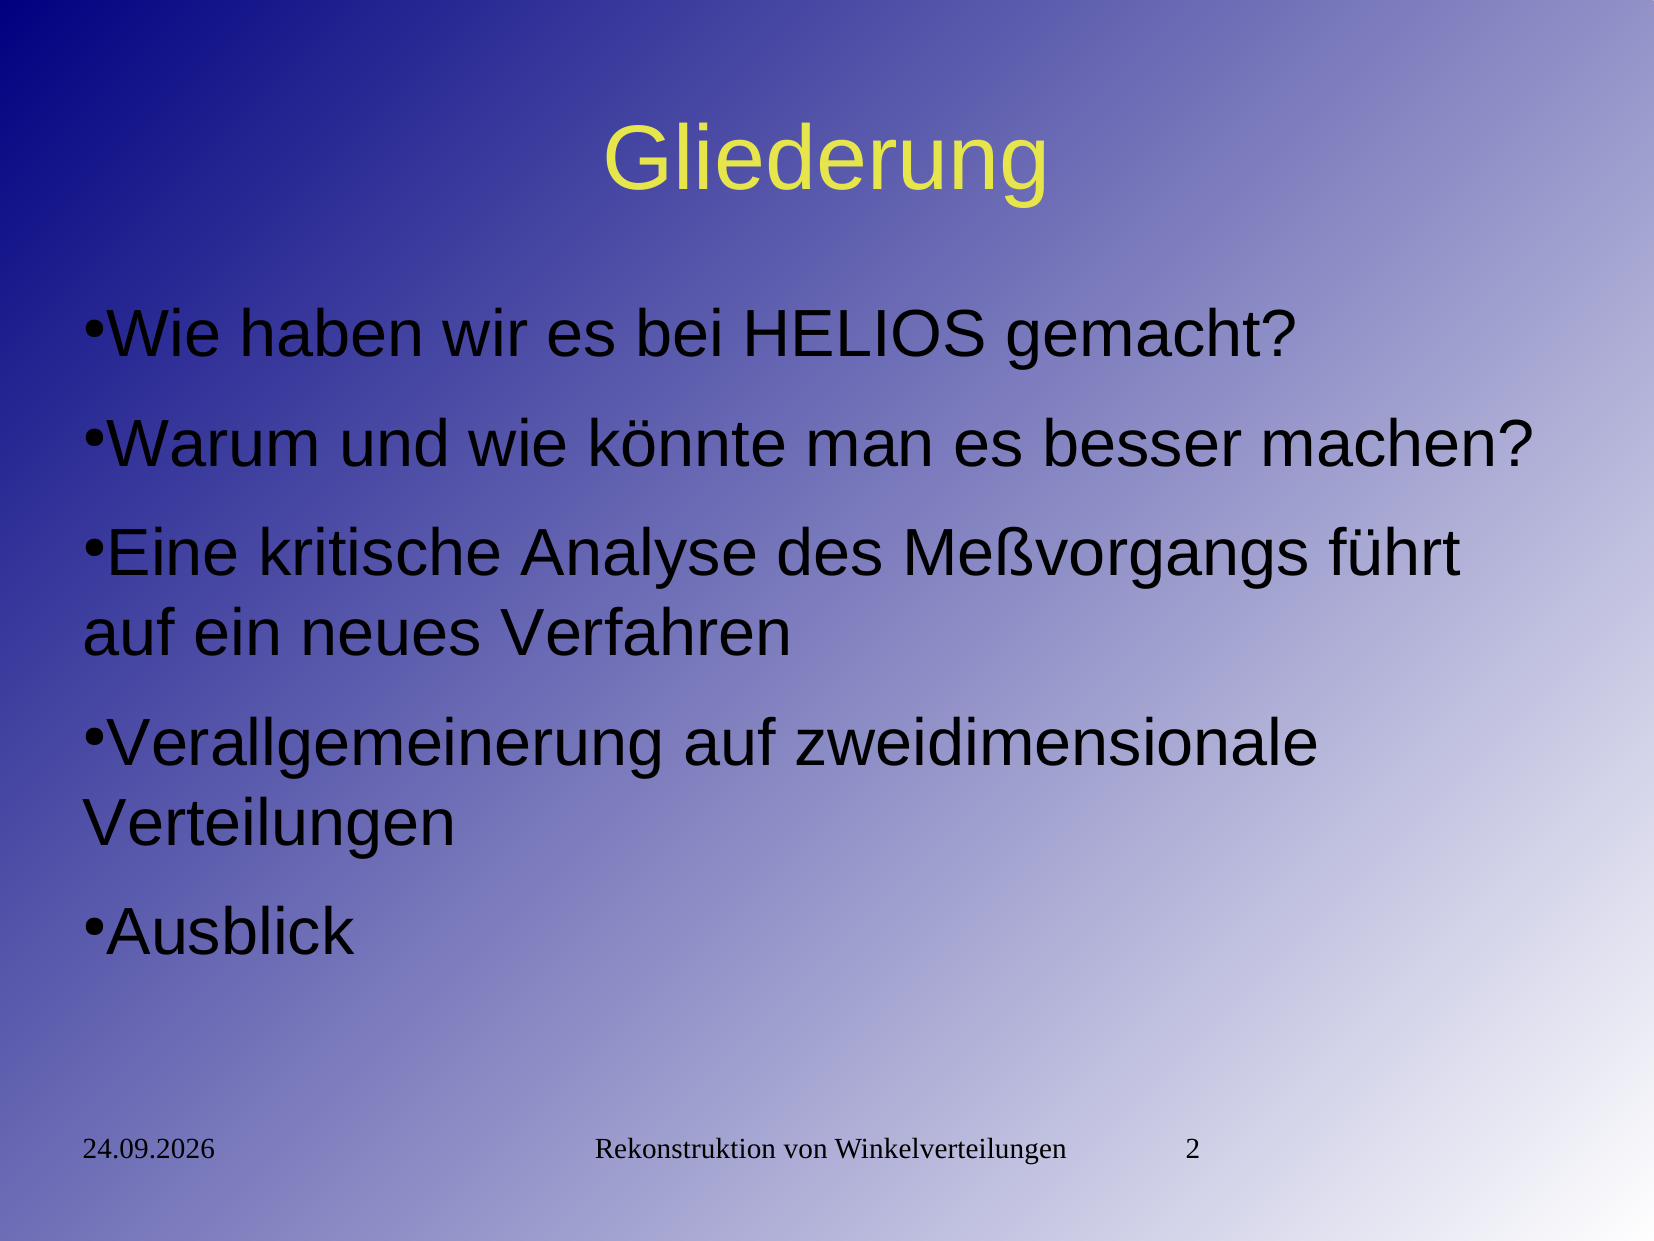

# Gliederung
Wie haben wir es bei HELIOS gemacht?
Warum und wie könnte man es besser machen?
Eine kritische Analyse des Meßvorgangs führt auf ein neues Verfahren
Verallgemeinerung auf zweidimensionale Verteilungen
Ausblick
 Rekonstruktion von Winkelverteilungen